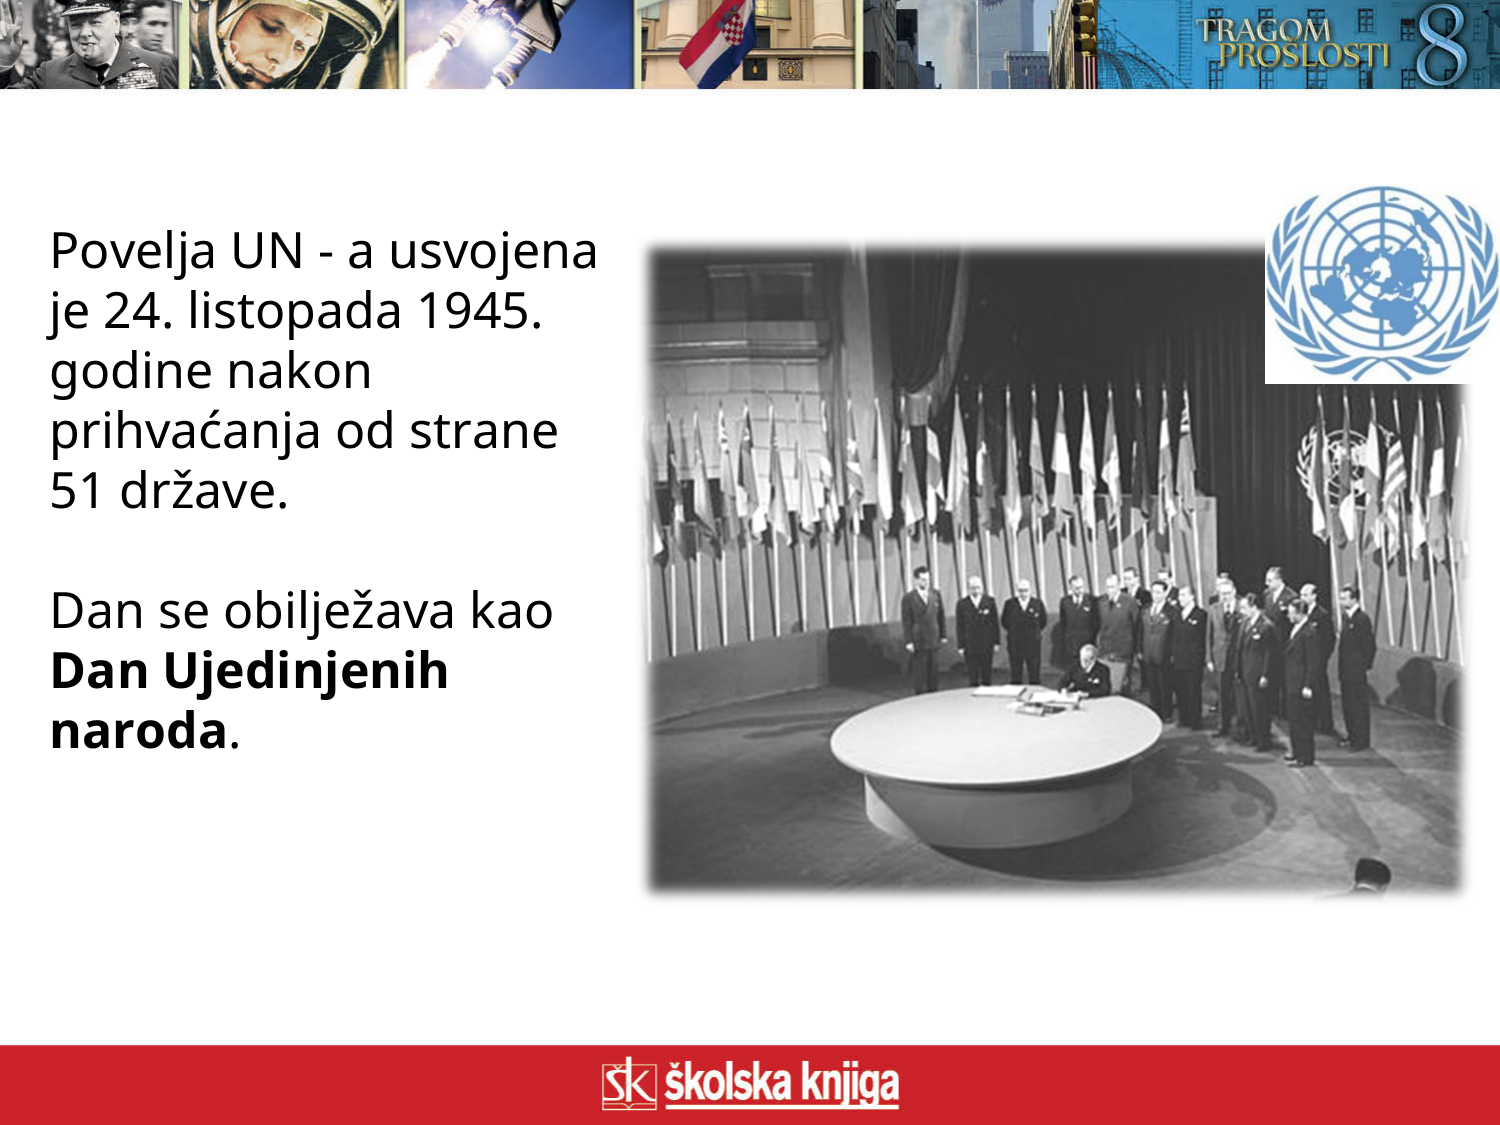

Povelja UN - a usvojena je 24. listopada 1945. godine nakon prihvaćanja od strane 51 države.
Dan se obilježava kao Dan Ujedinjenih naroda.